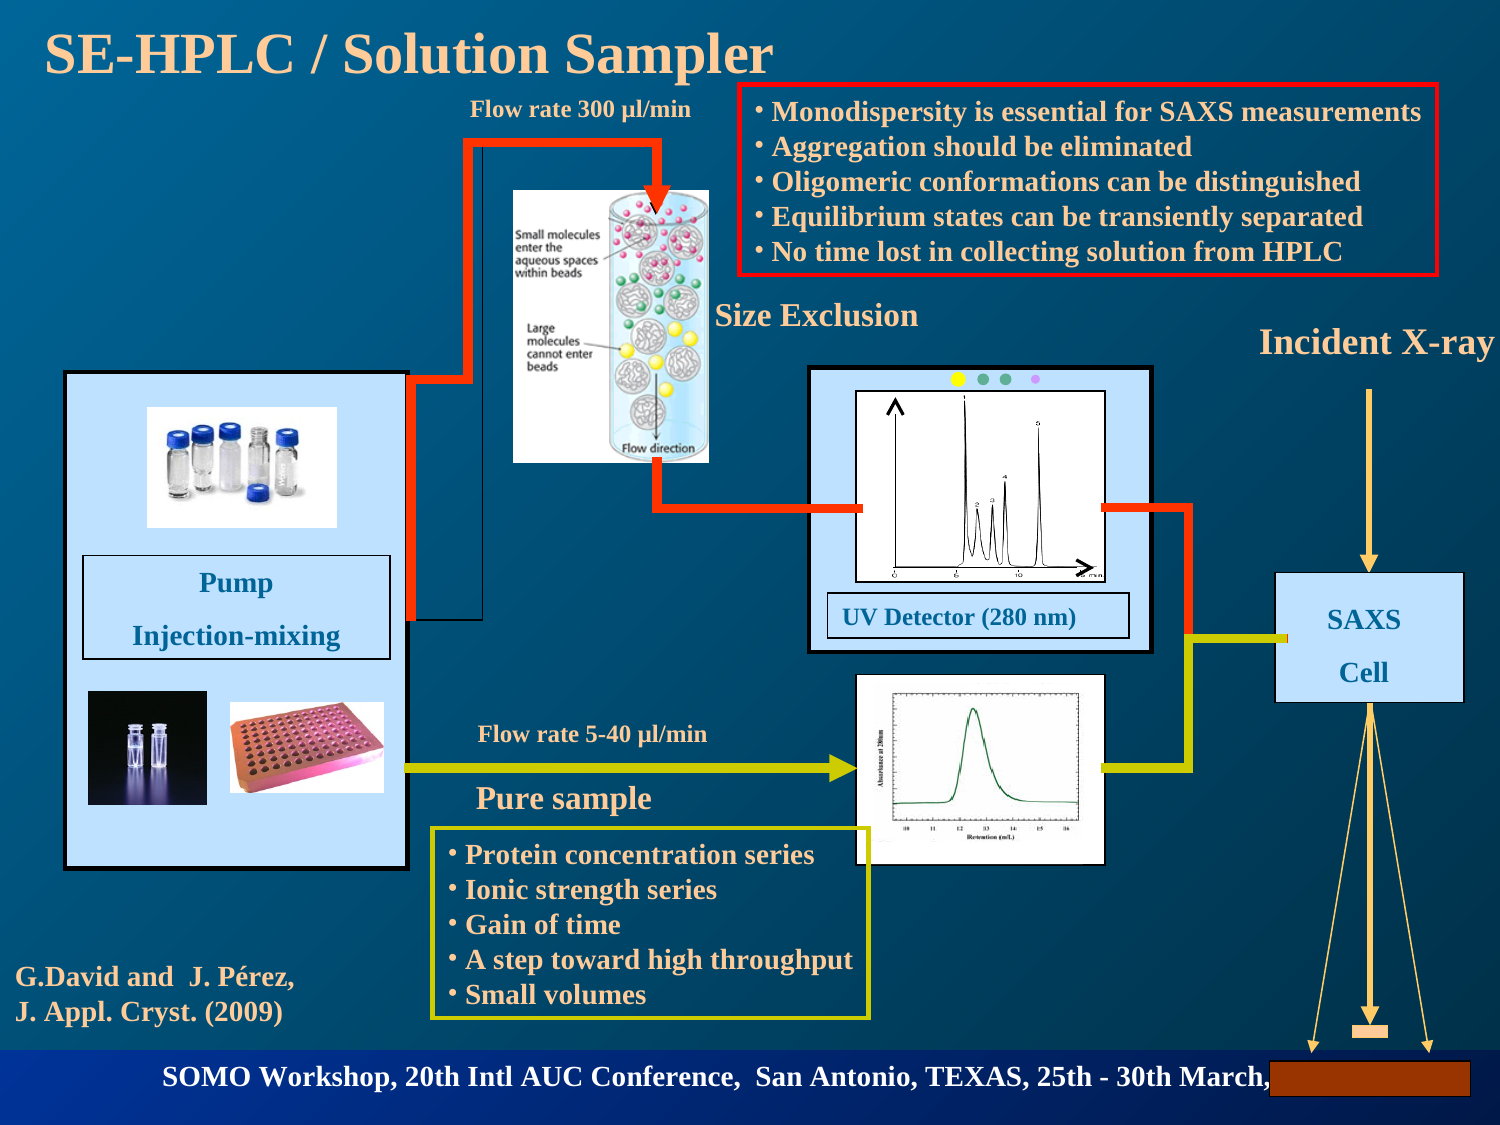

SE-HPLC / Solution Sampler
Flow rate 300 µl/min
 Monodispersity is essential for SAXS measurements
 Aggregation should be eliminated
 Oligomeric conformations can be distinguished
 Equilibrium states can be transiently separated
 No time lost in collecting solution from HPLC
Size Exclusion
Incident X-ray
UV Detector (280 nm)
Pump
Injection-mixing
SAXS
Cell
Flow rate 5-40 µl/min
Pure sample
 Protein concentration series
 Ionic strength series
 Gain of time
 A step toward high throughput
 Small volumes
G.David and J. Pérez, J. Appl. Cryst. (2009)
SOMO Workshop, 20th Intl AUC Conference, San Antonio, TEXAS, 25th - 30th March, 2012